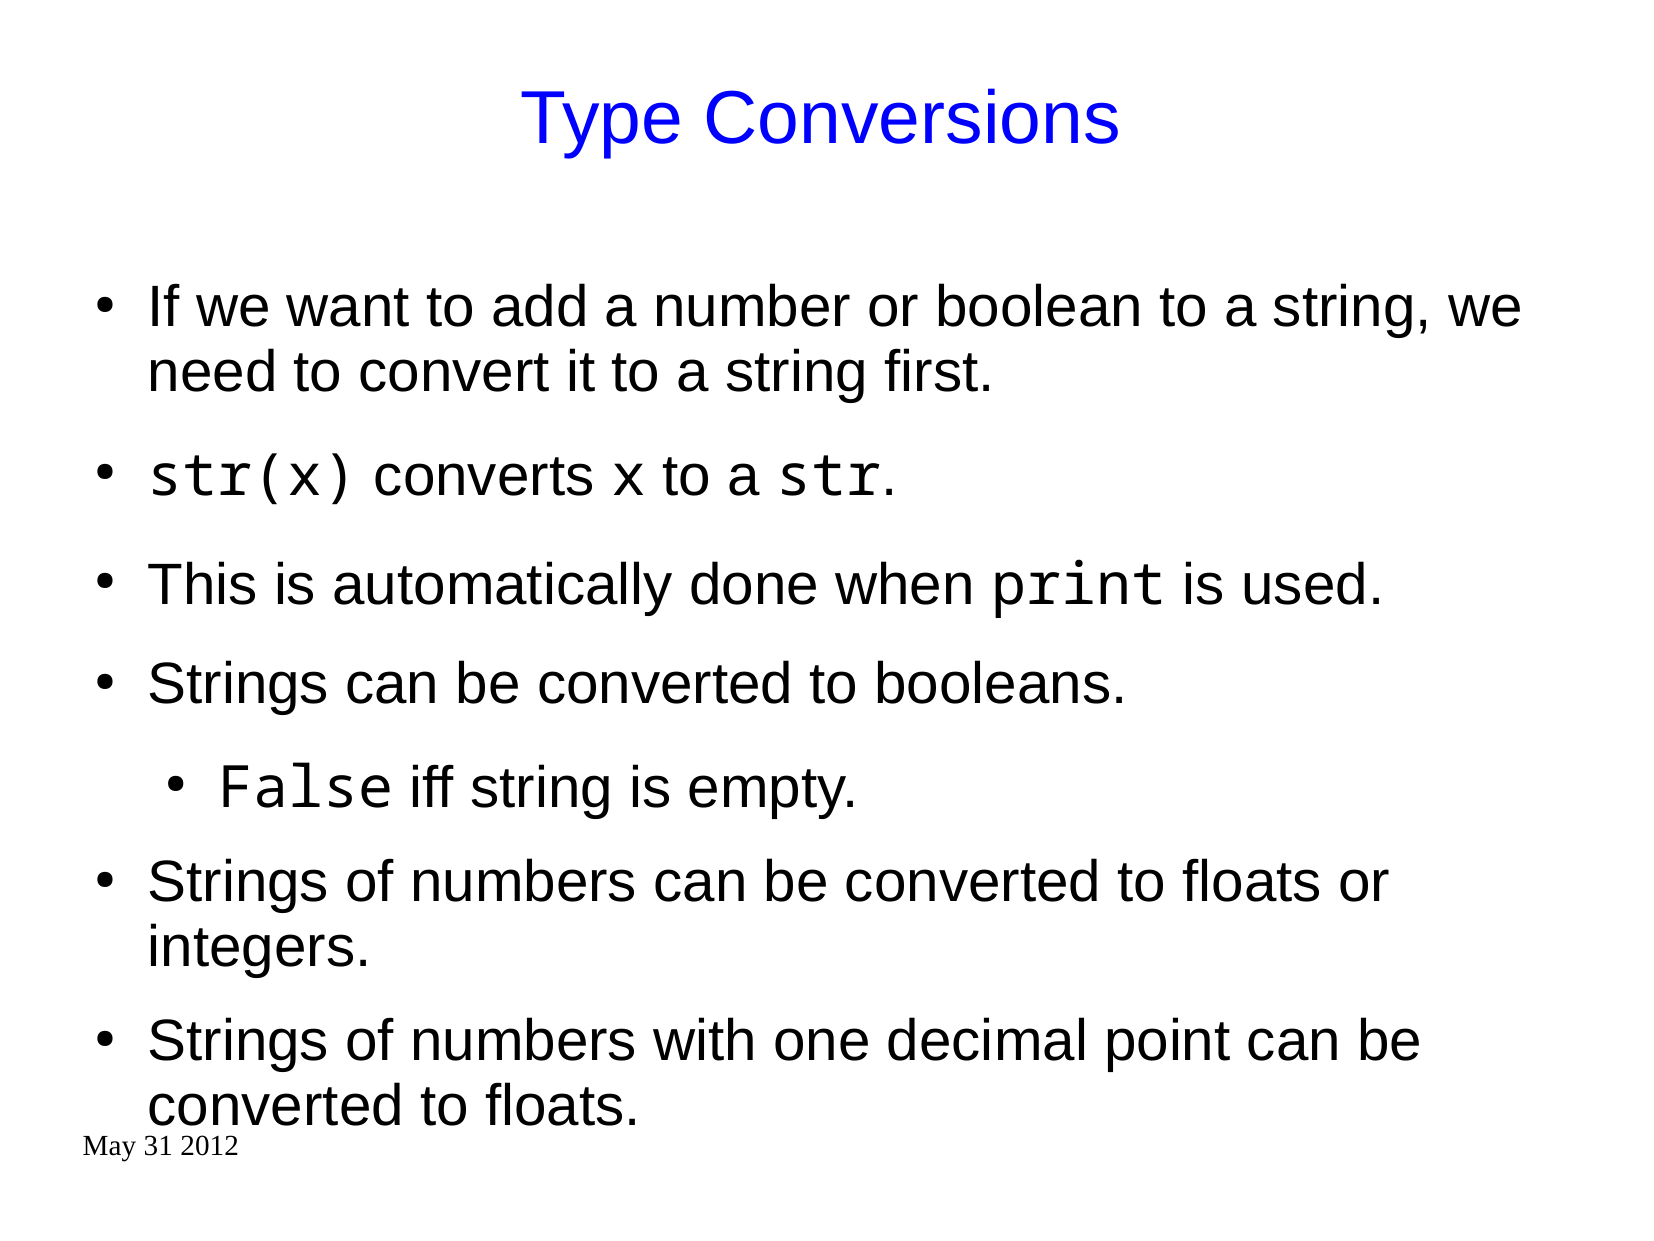

# Type Conversions
If we want to add a number or boolean to a string, we need to convert it to a string first.
str(x) converts x to a str.
This is automatically done when print is used.
Strings can be converted to booleans.
False iff string is empty.
Strings of numbers can be converted to floats or integers.
Strings of numbers with one decimal point can be converted to floats.
May 31 2012